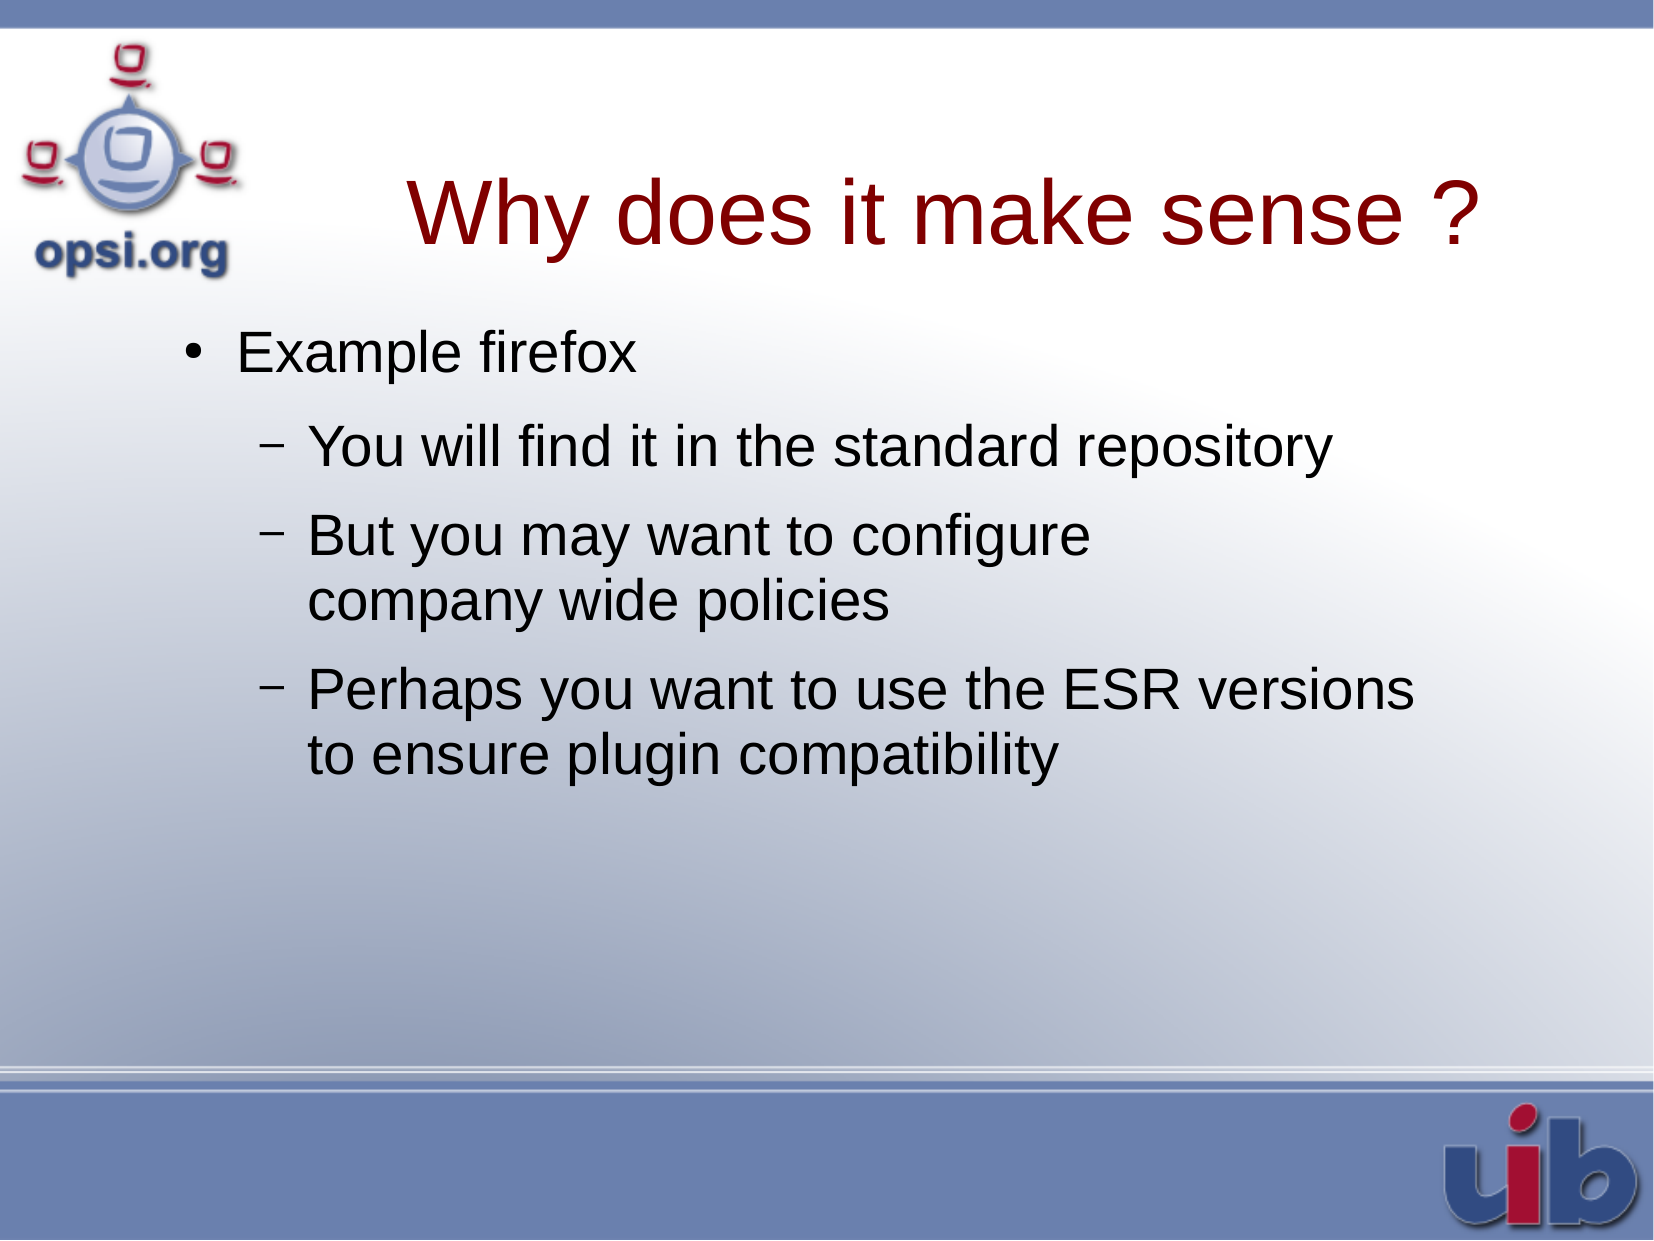

# Why does it make sense ?
Example firefox
You will find it in the standard repository
But you may want to configure
company wide policies
Perhaps you want to use the ESR versions
to ensure plugin compatibility